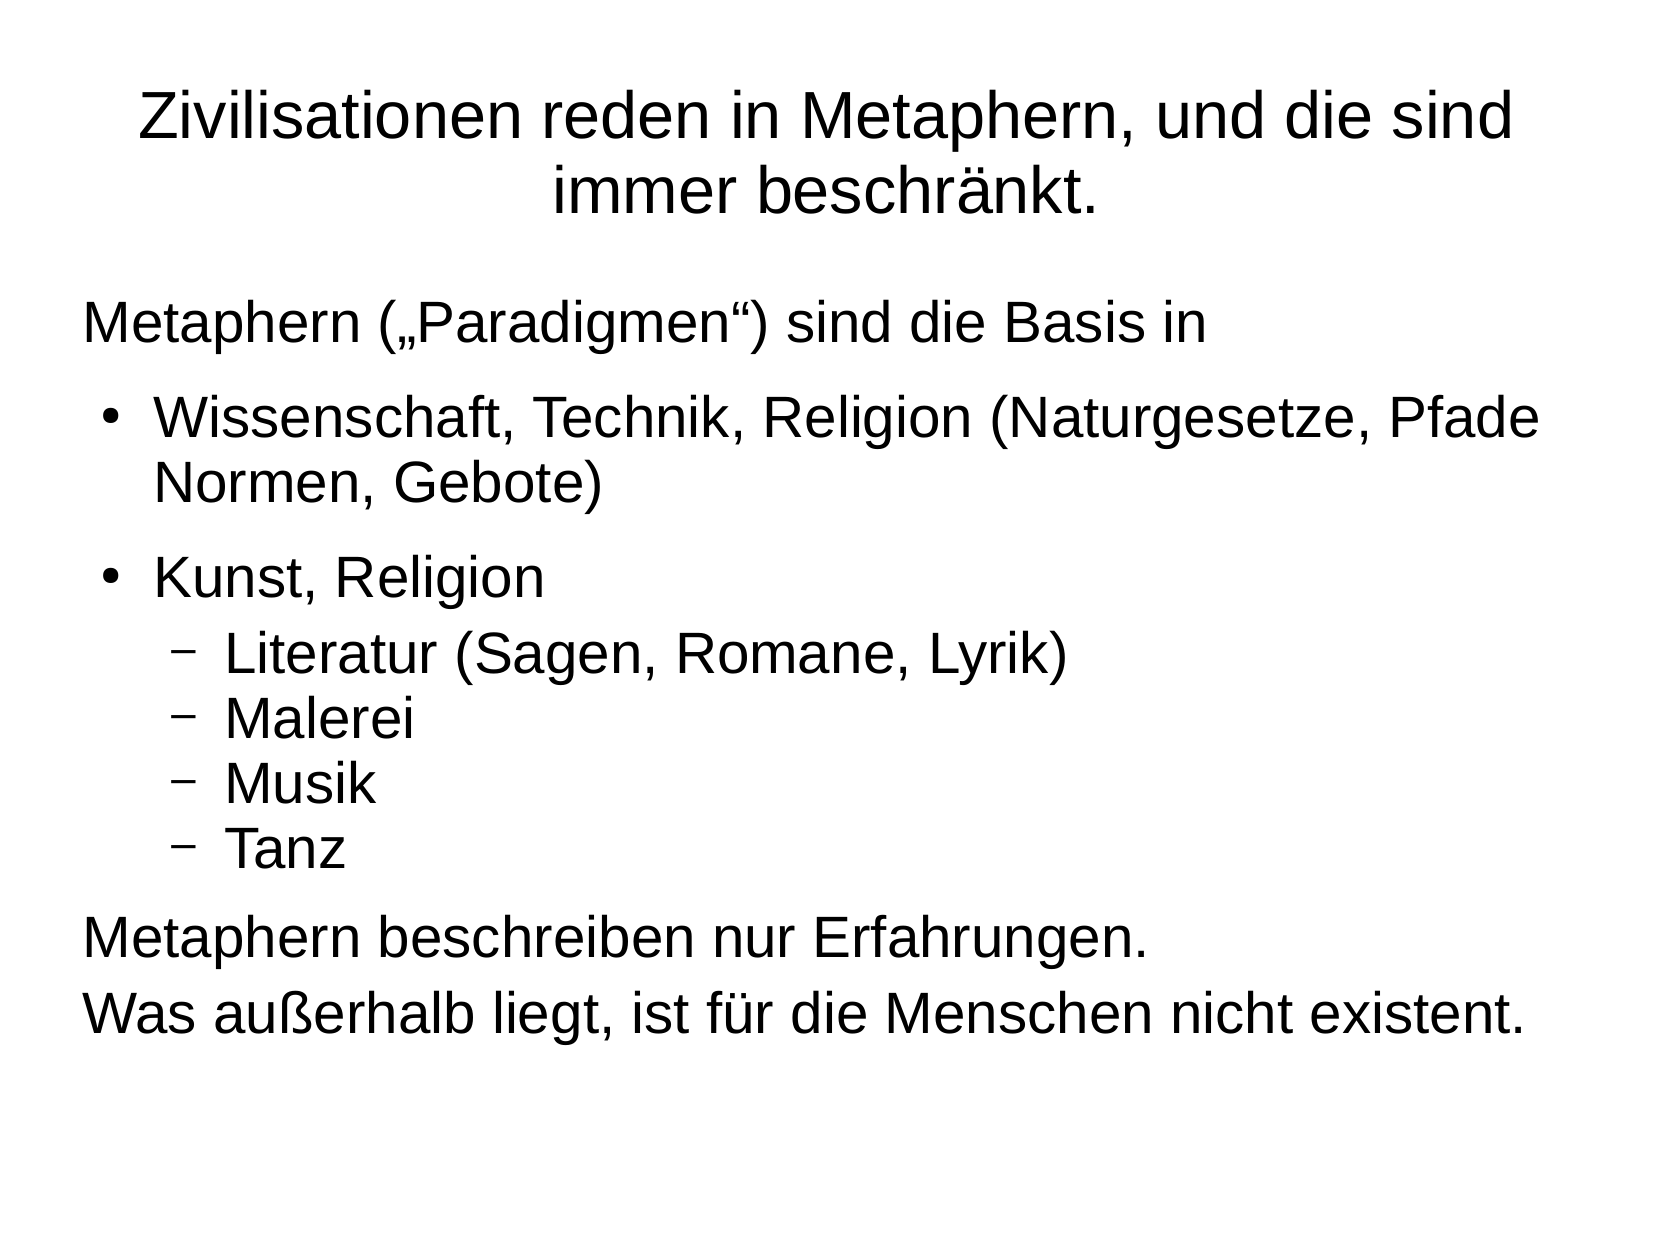

# Zivilisationen reden in Metaphern, und die sind immer beschränkt.
Metaphern („Paradigmen“) sind die Basis in
Wissenschaft, Technik, Religion (Naturgesetze, Pfade Normen, Gebote)
Kunst, Religion
Literatur (Sagen, Romane, Lyrik)
Malerei
Musik
Tanz
Metaphern beschreiben nur Erfahrungen.
Was außerhalb liegt, ist für die Menschen nicht existent.